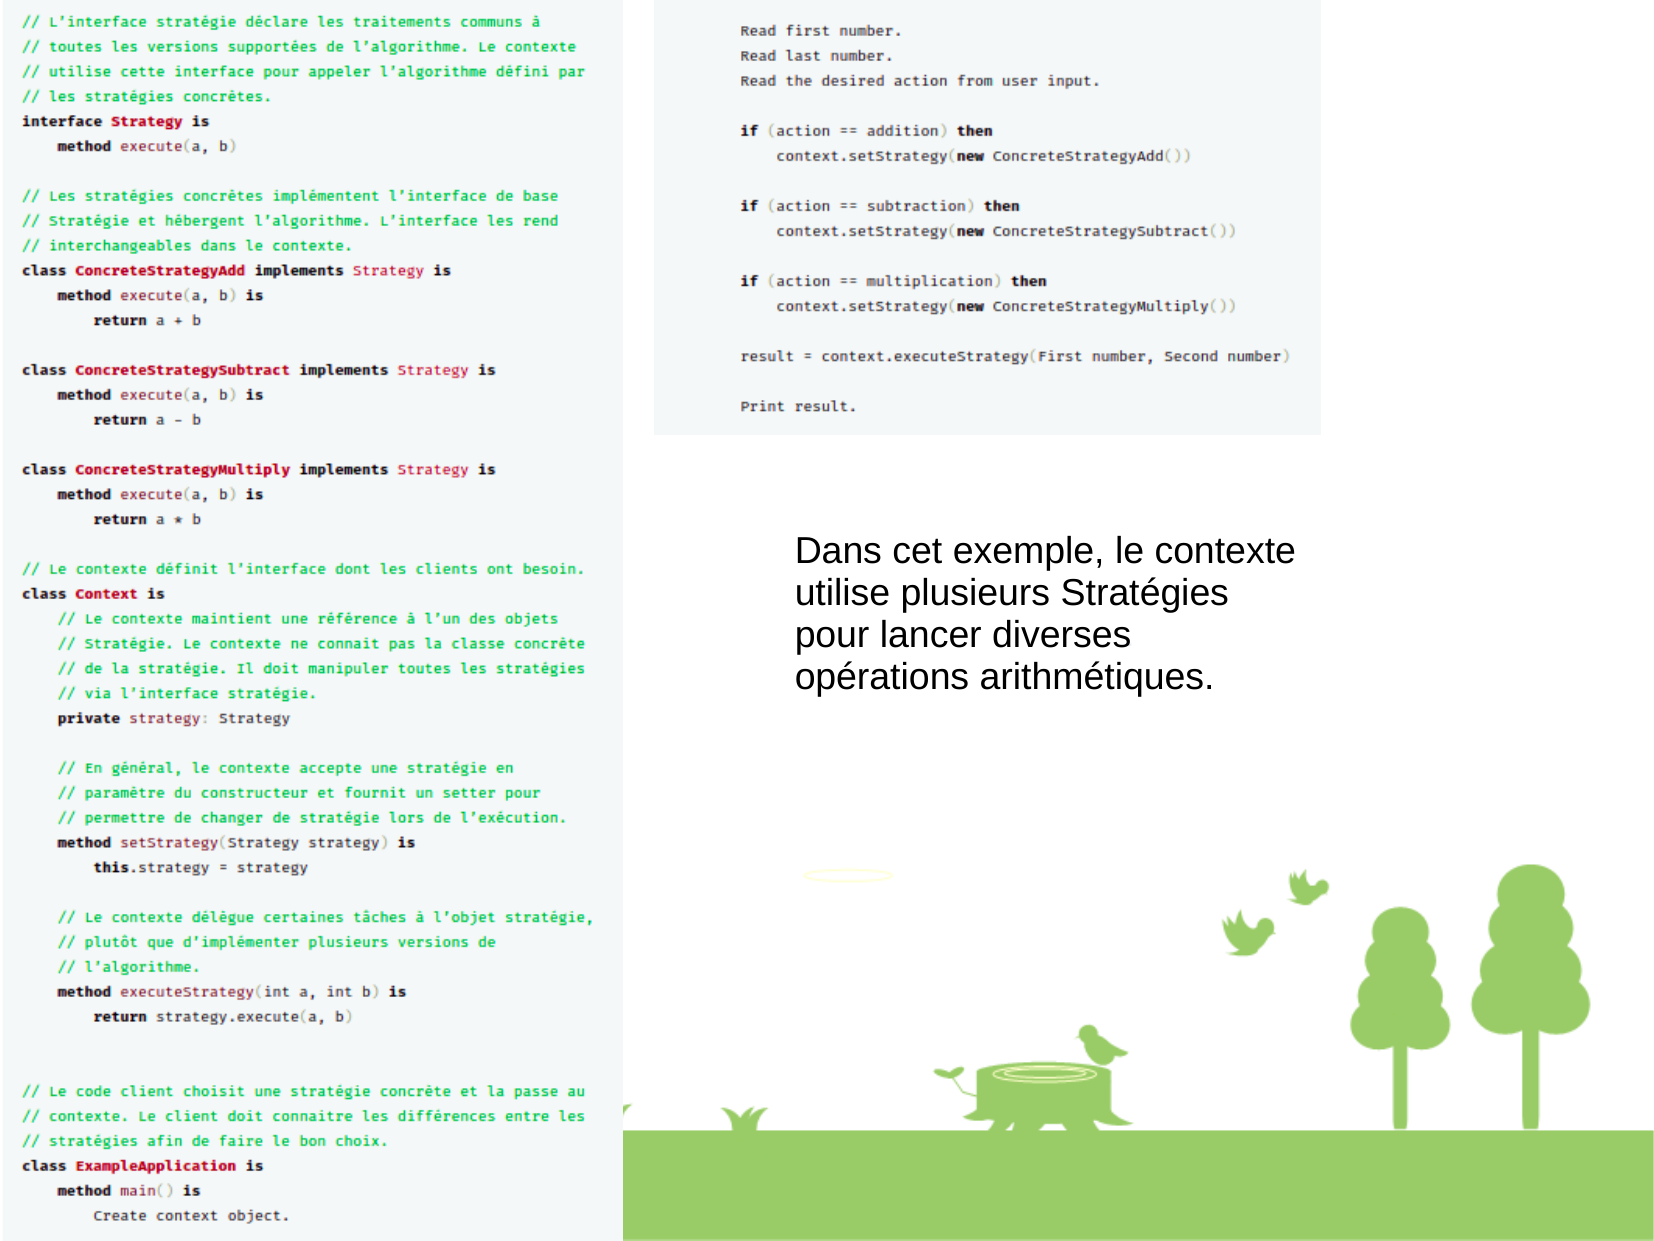

Dans cet exemple, le contexte utilise plusieurs Stratégies pour lancer diverses opérations arithmétiques.